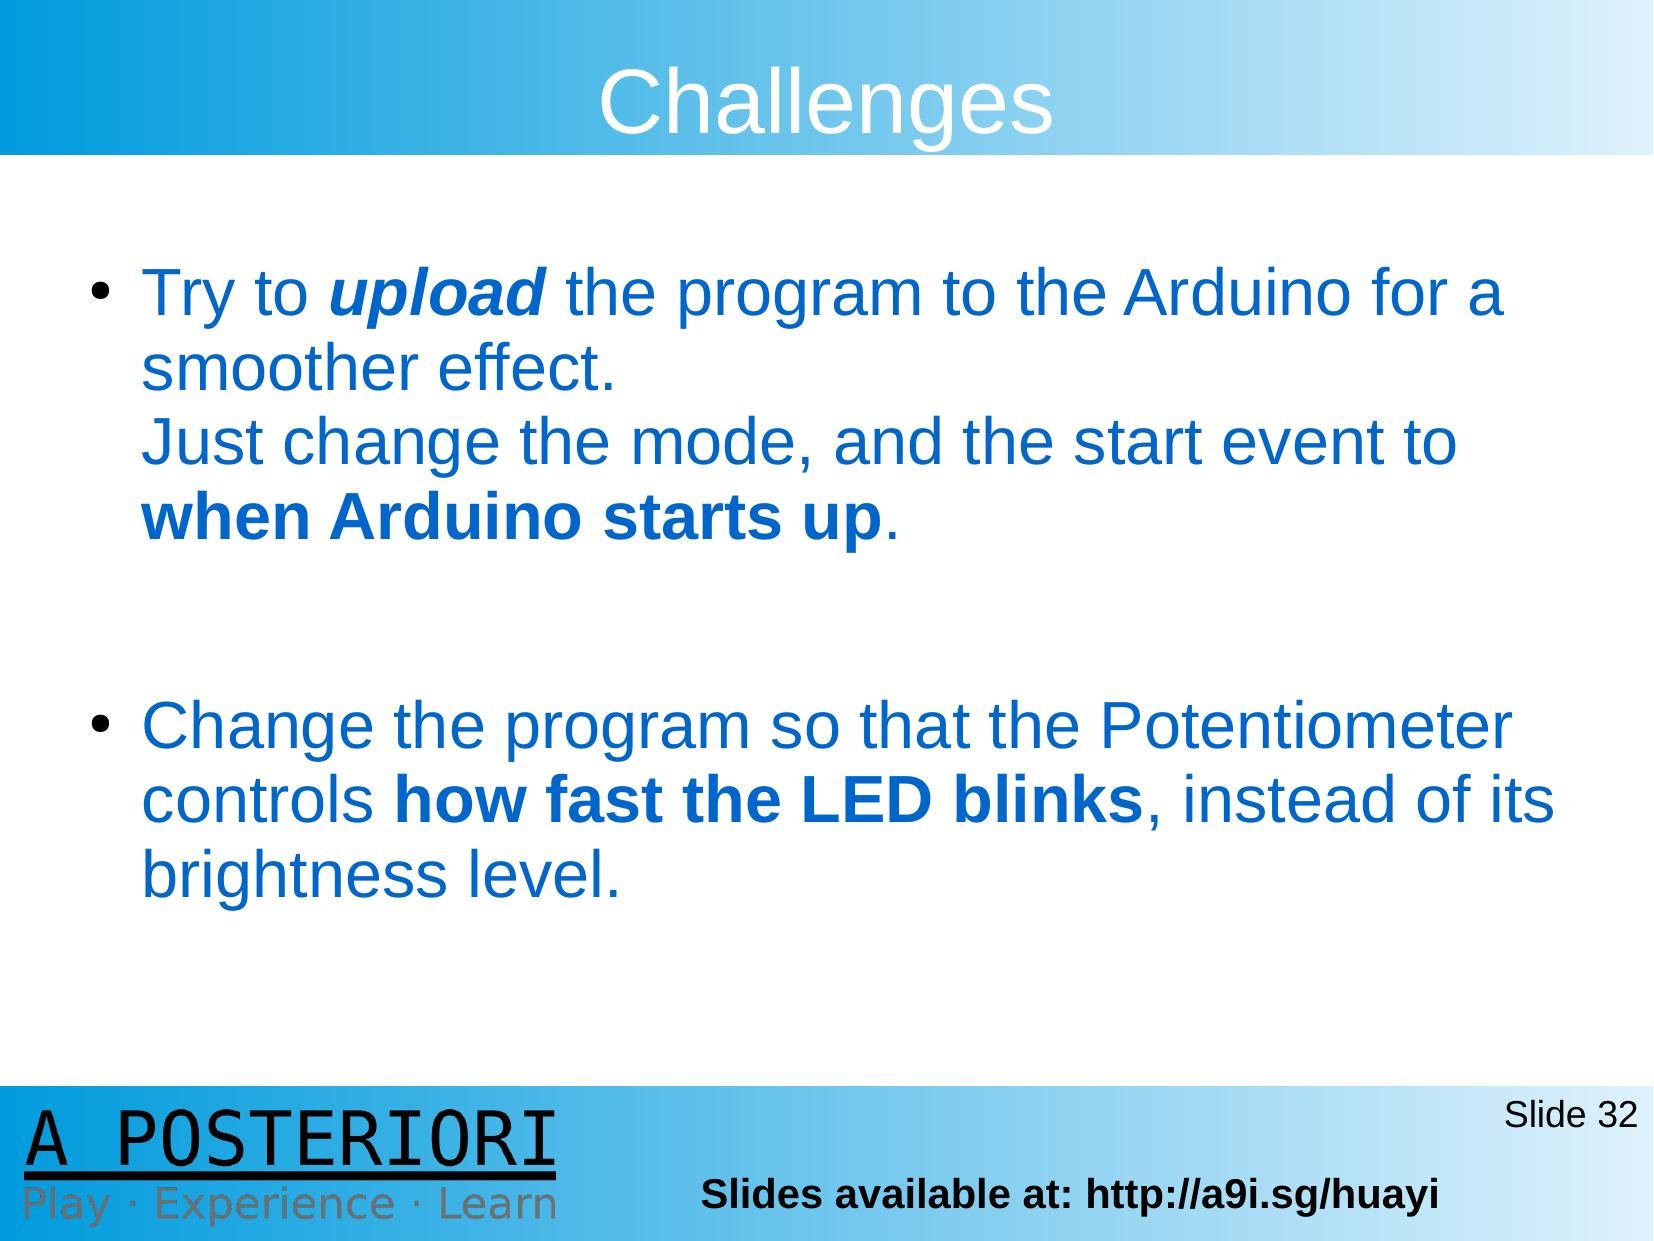

# Challenges
Try to upload the program to the Arduino for a smoother effect.
Just change the mode, and the start event to when Arduino starts up.
Change the program so that the Potentiometer controls how fast the LED blinks, instead of its brightness level.